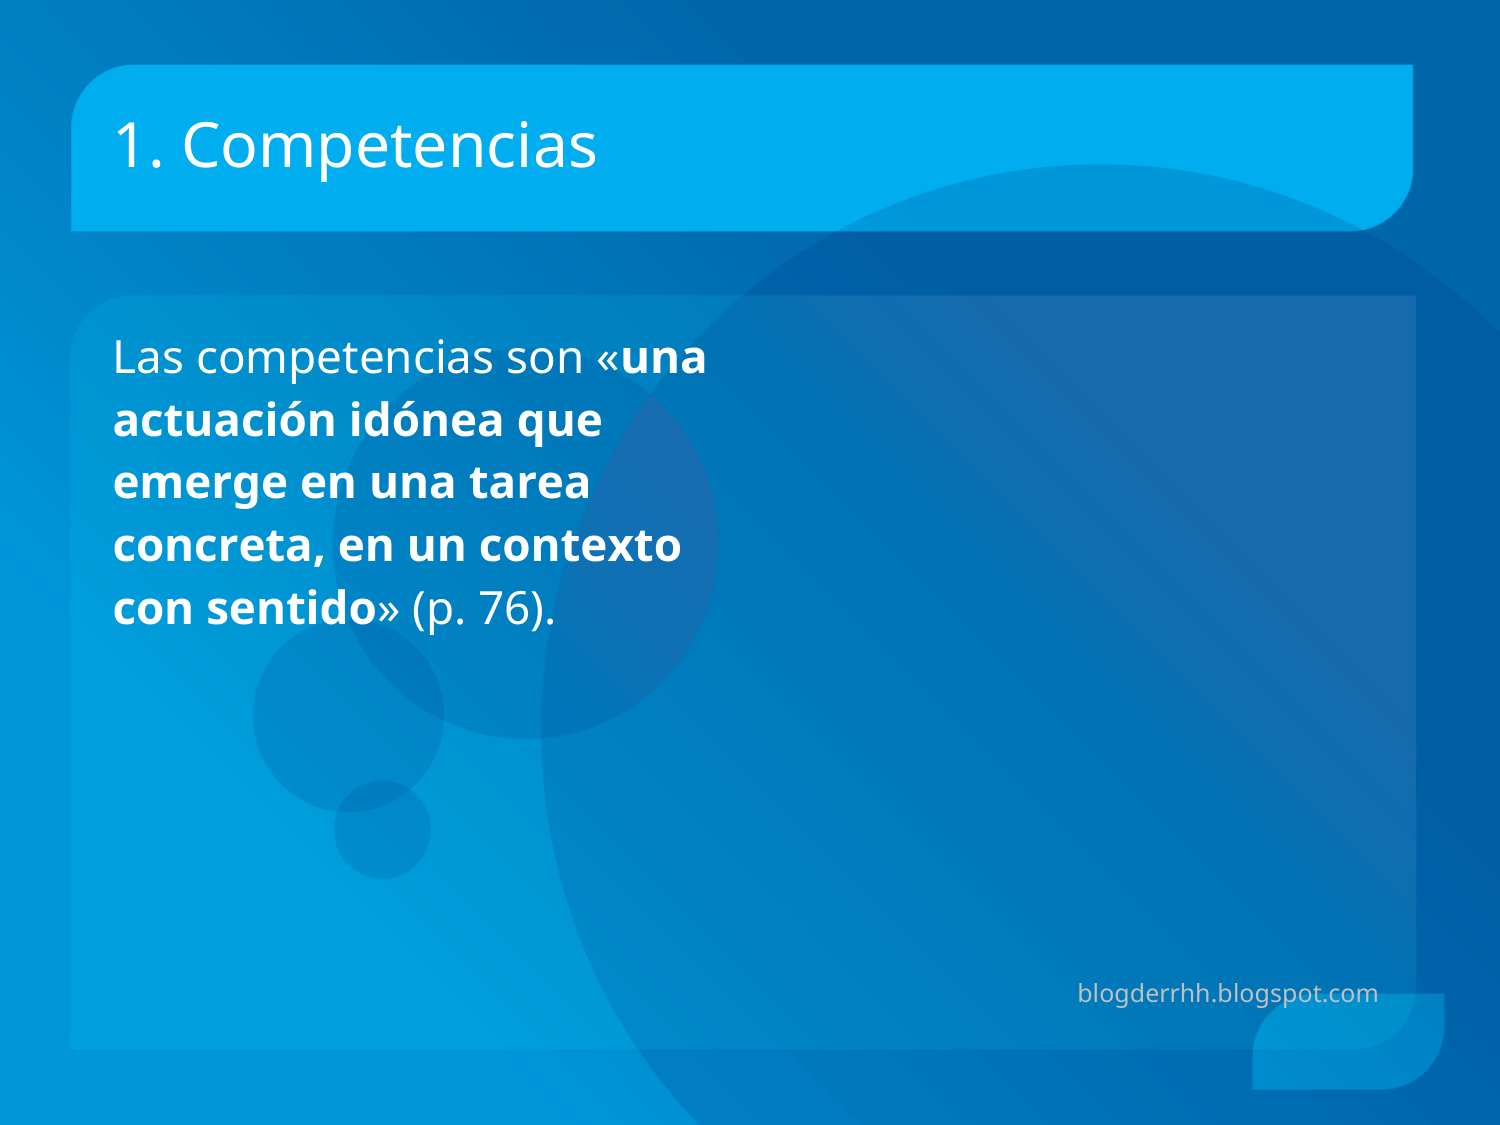

# 1. Competencias
Las competencias son «una actuación idónea que emerge en una tarea concreta, en un contexto con sentido» (p. 76).
blogderrhh.blogspot.com